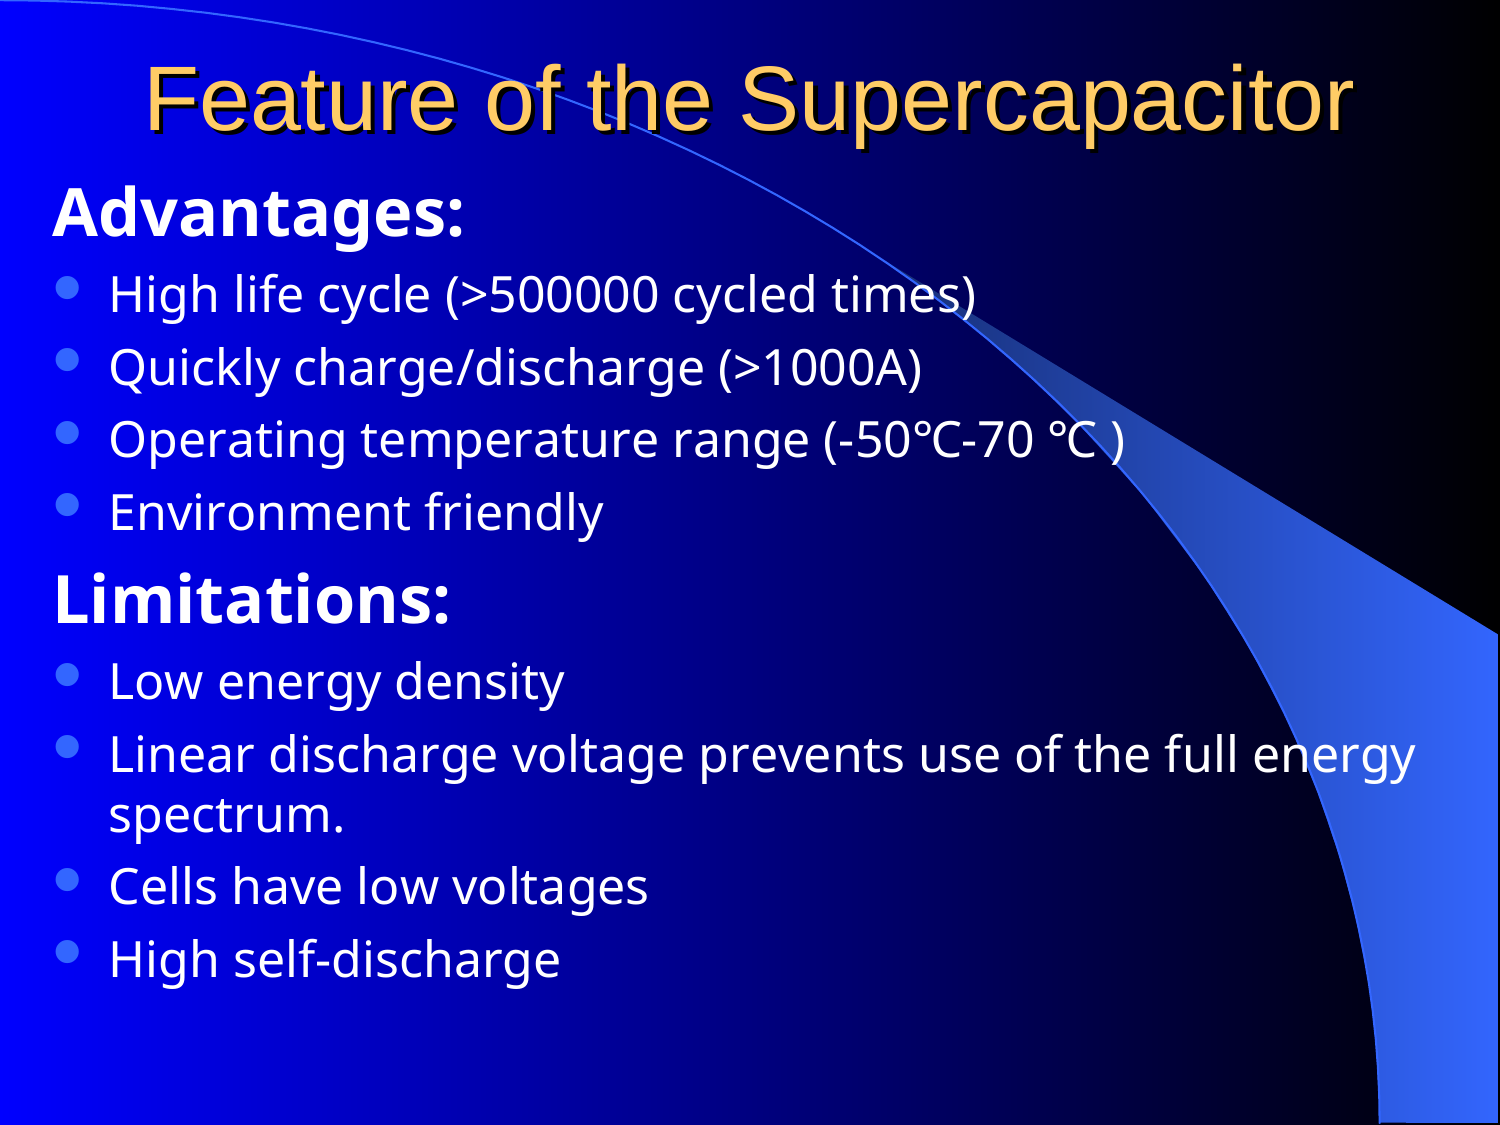

# Feature of the Supercapacitor
Advantages:
High life cycle (>500000 cycled times)
Quickly charge/discharge (>1000A)
Operating temperature range (-50℃-70 ℃ )
Environment friendly
Limitations:
Low energy density
Linear discharge voltage prevents use of the full energy spectrum.
Cells have low voltages
High self-discharge